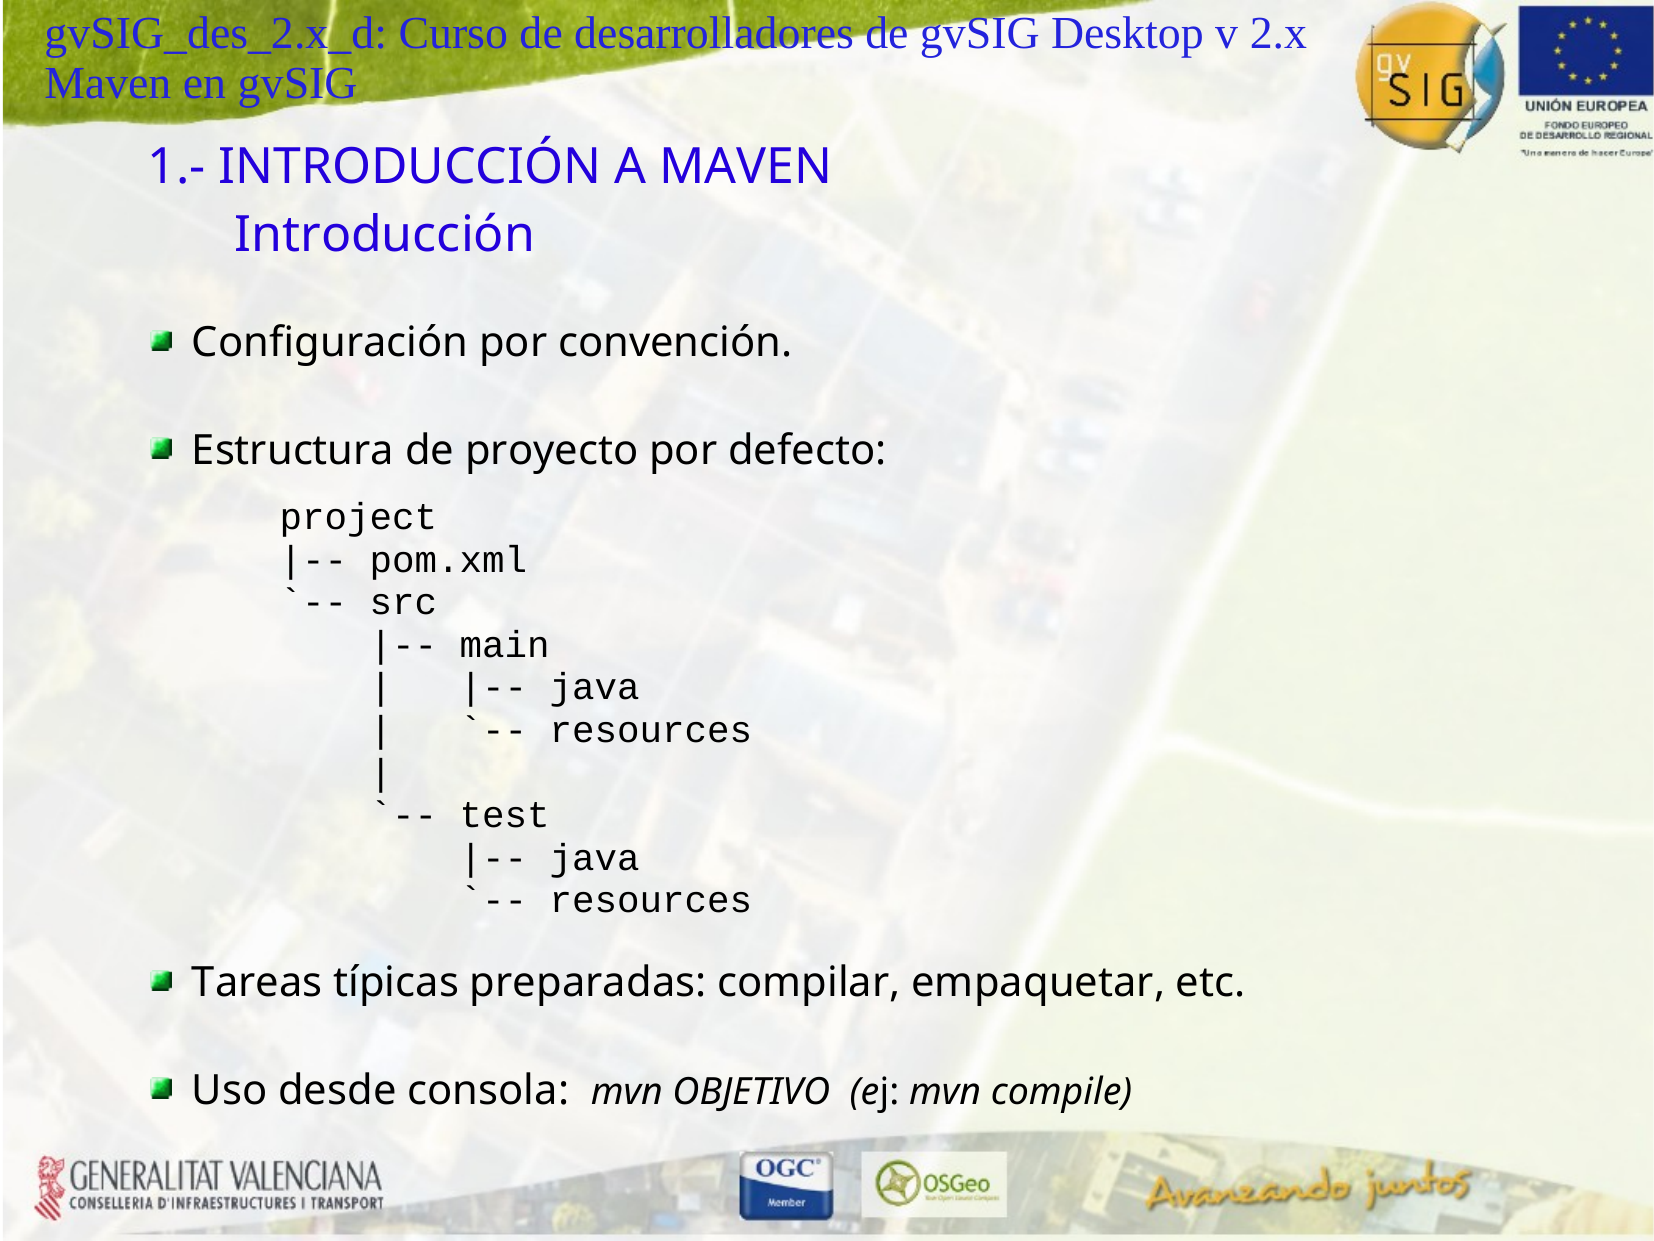

# 1.- INTRODUCCIÓN A MAVEN Introducción
Configuración por convención.
Estructura de proyecto por defecto:
project
|-- pom.xml
`-- src
 |-- main
 | |-- java
 | `-- resources
 |
 `-- test
 |-- java
 `-- resources
Tareas típicas preparadas: compilar, empaquetar, etc.
Uso desde consola: mvn OBJETIVO (ej: mvn compile)